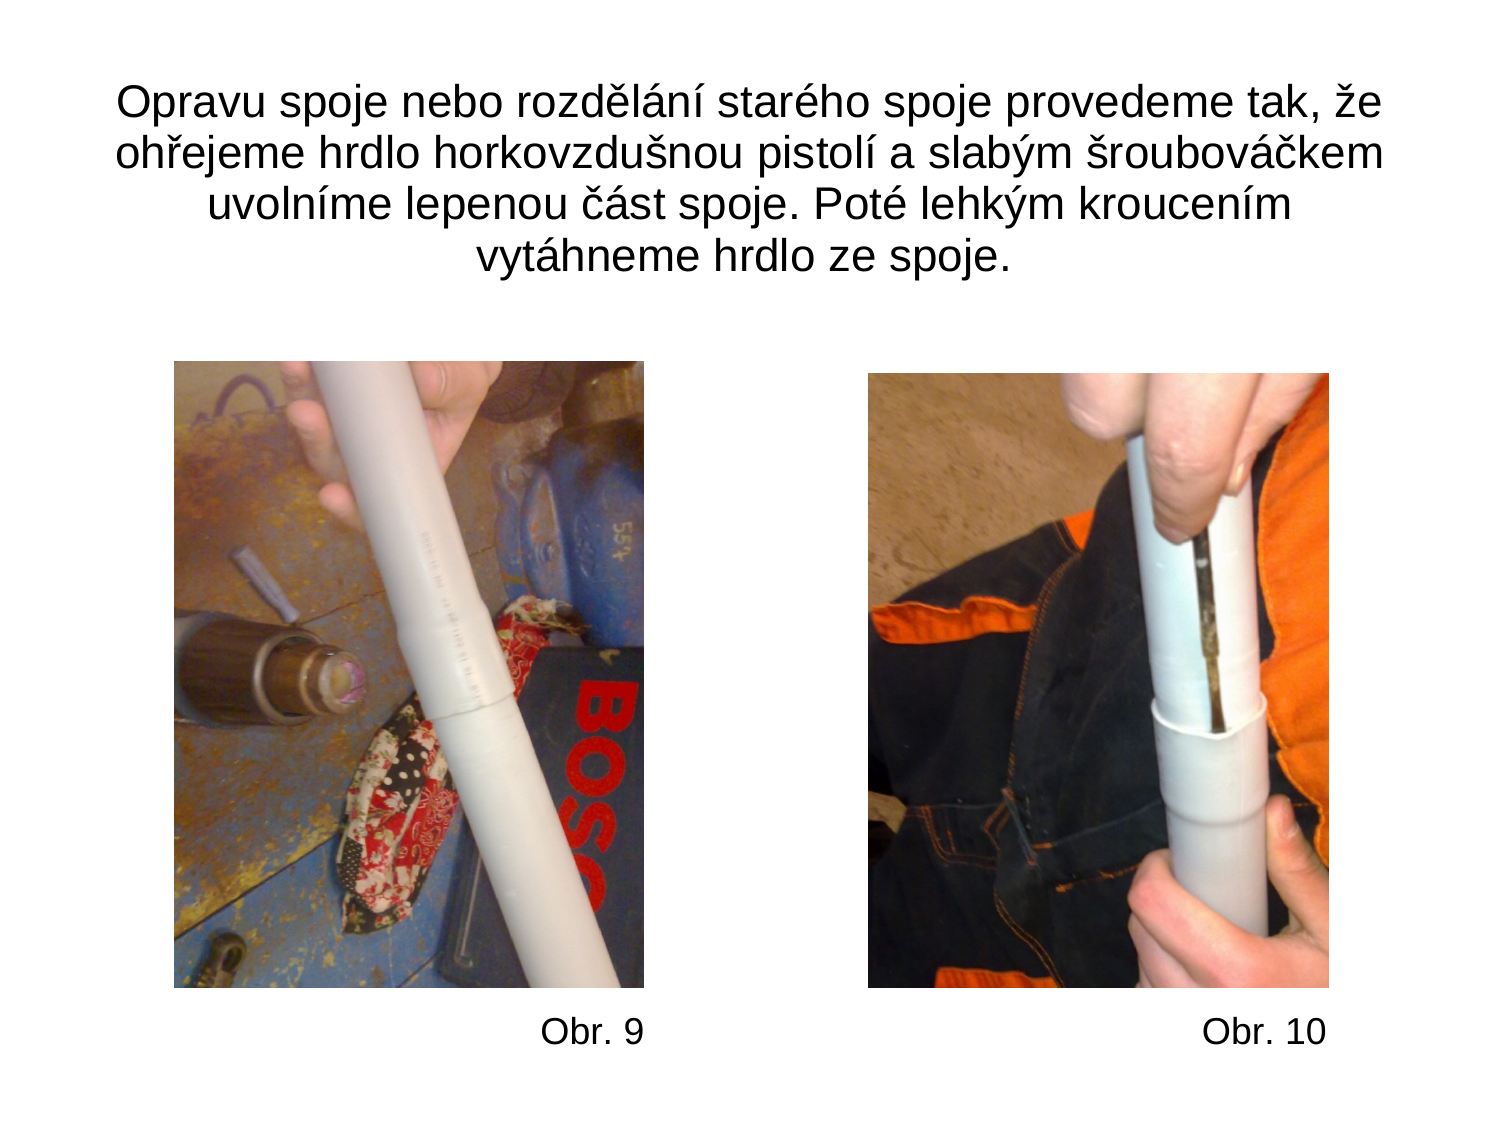

# Opravu spoje nebo rozdělání starého spoje provedeme tak, že ohřejeme hrdlo horkovzdušnou pistolí a slabým šroubováčkem uvolníme lepenou část spoje. Poté lehkým kroucením vytáhneme hrdlo ze spoje.
Obr. 9
Obr. 10